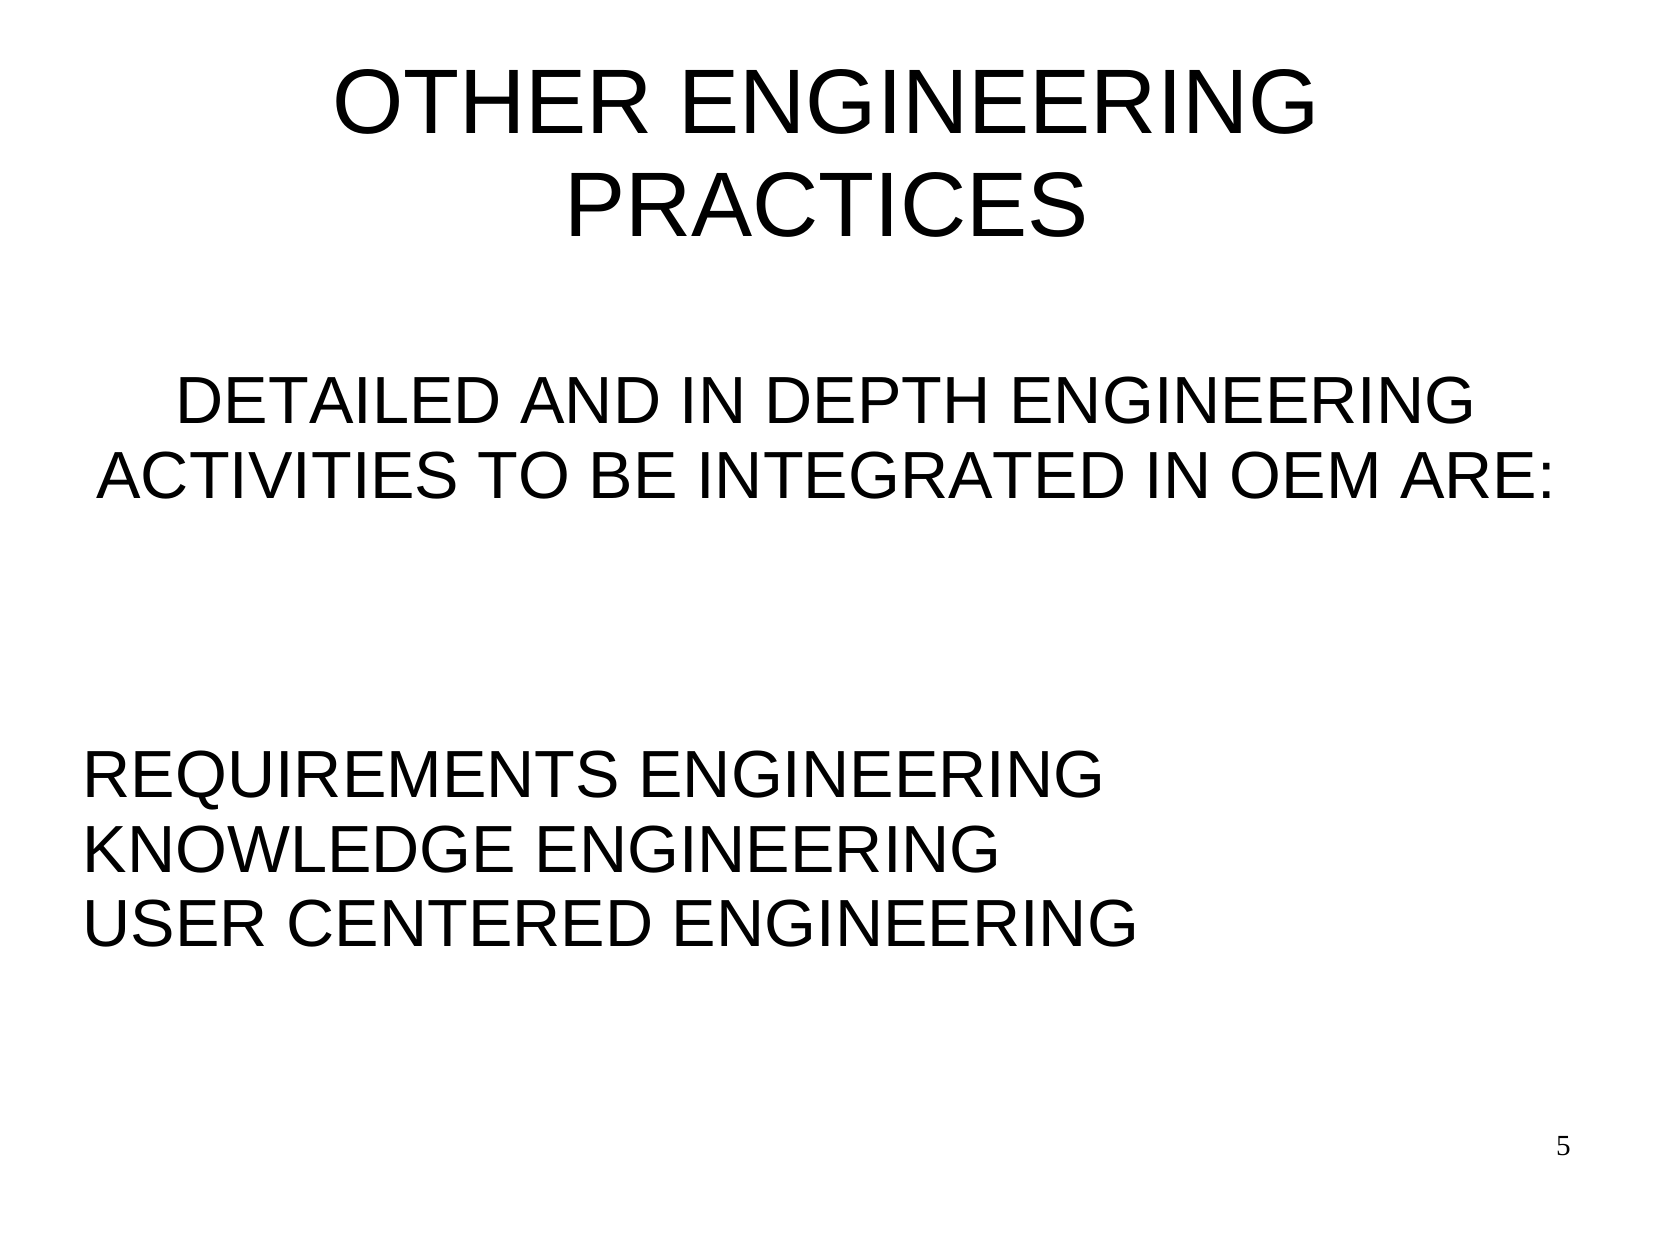

# OTHER ENGINEERING PRACTICES
DETAILED AND IN DEPTH ENGINEERING ACTIVITIES TO BE INTEGRATED IN OEM ARE:
REQUIREMENTS ENGINEERING
KNOWLEDGE ENGINEERING
USER CENTERED ENGINEERING
5